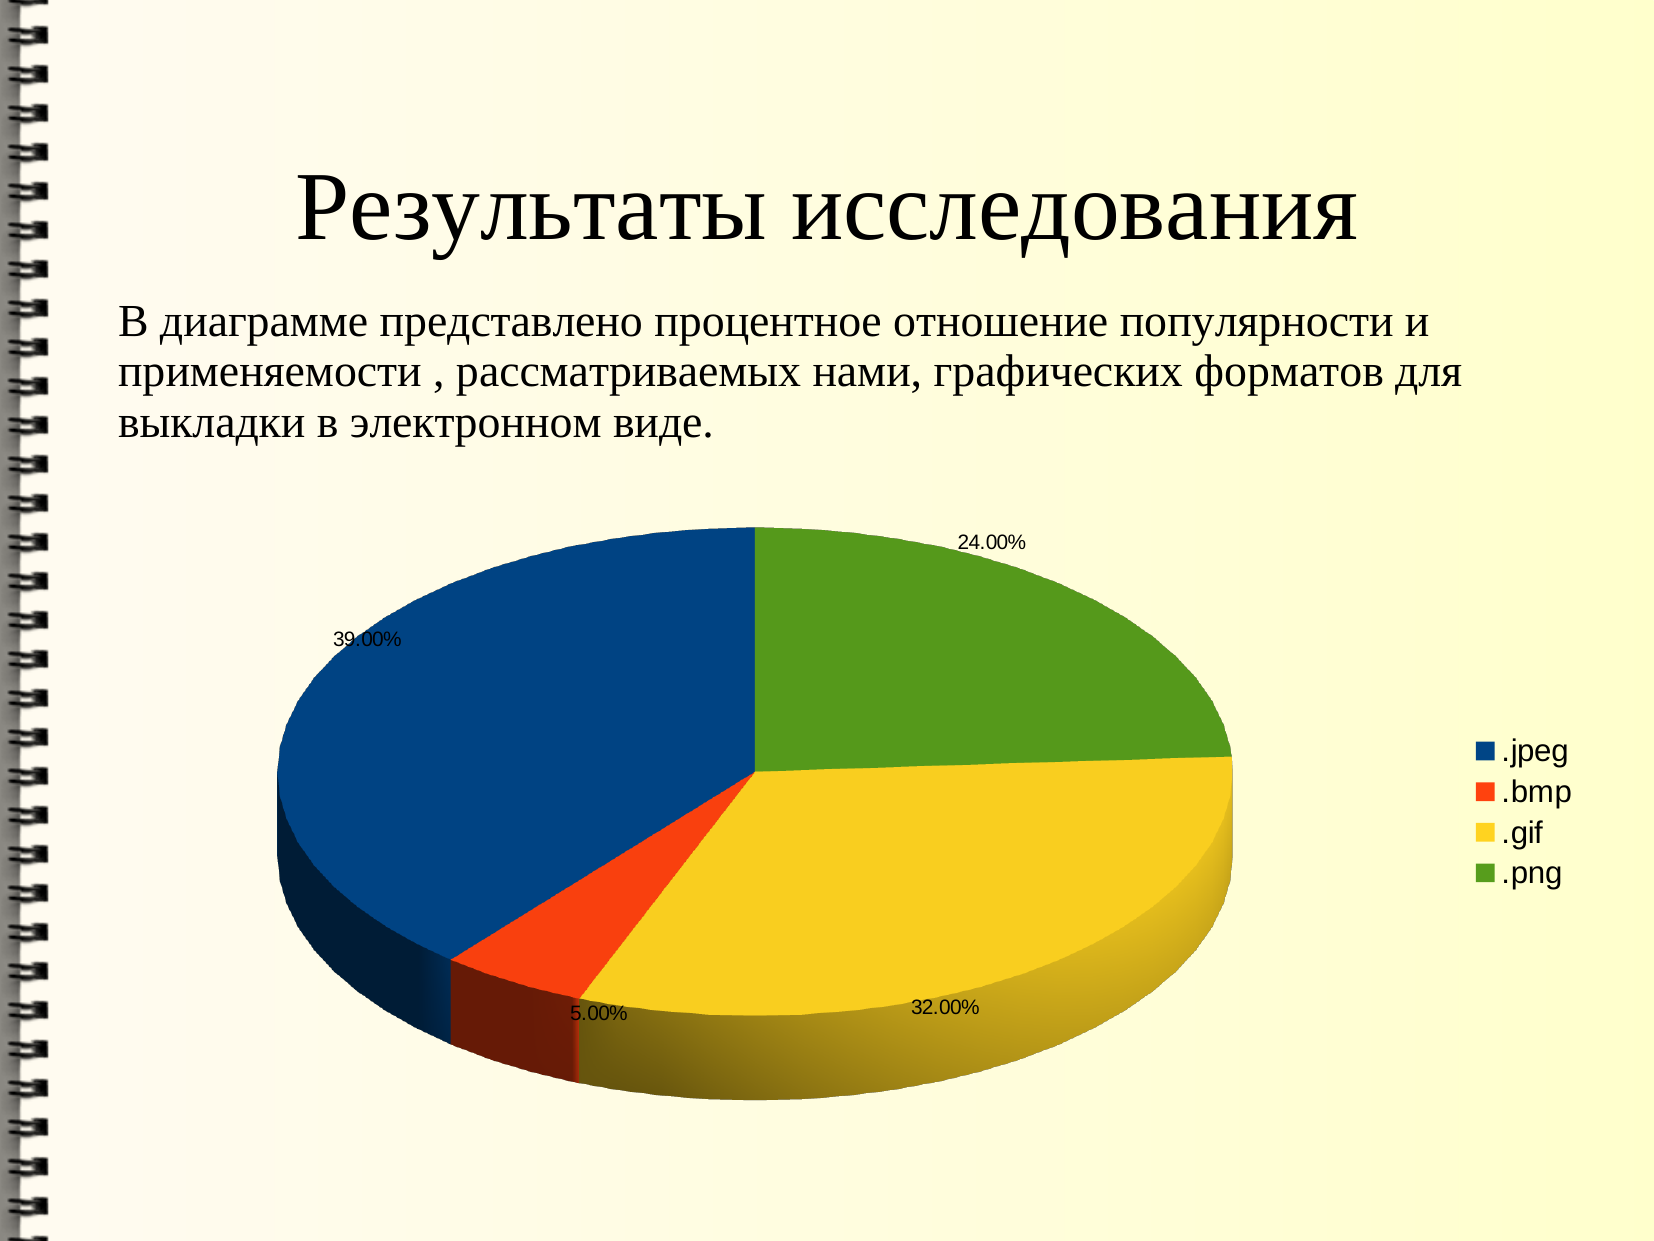

# Результаты исследования
В диаграмме представлено процентное отношение популярности и применяемости , рассматриваемых нами, графических форматов для выкладки в электронном виде.
[unsupported chart]